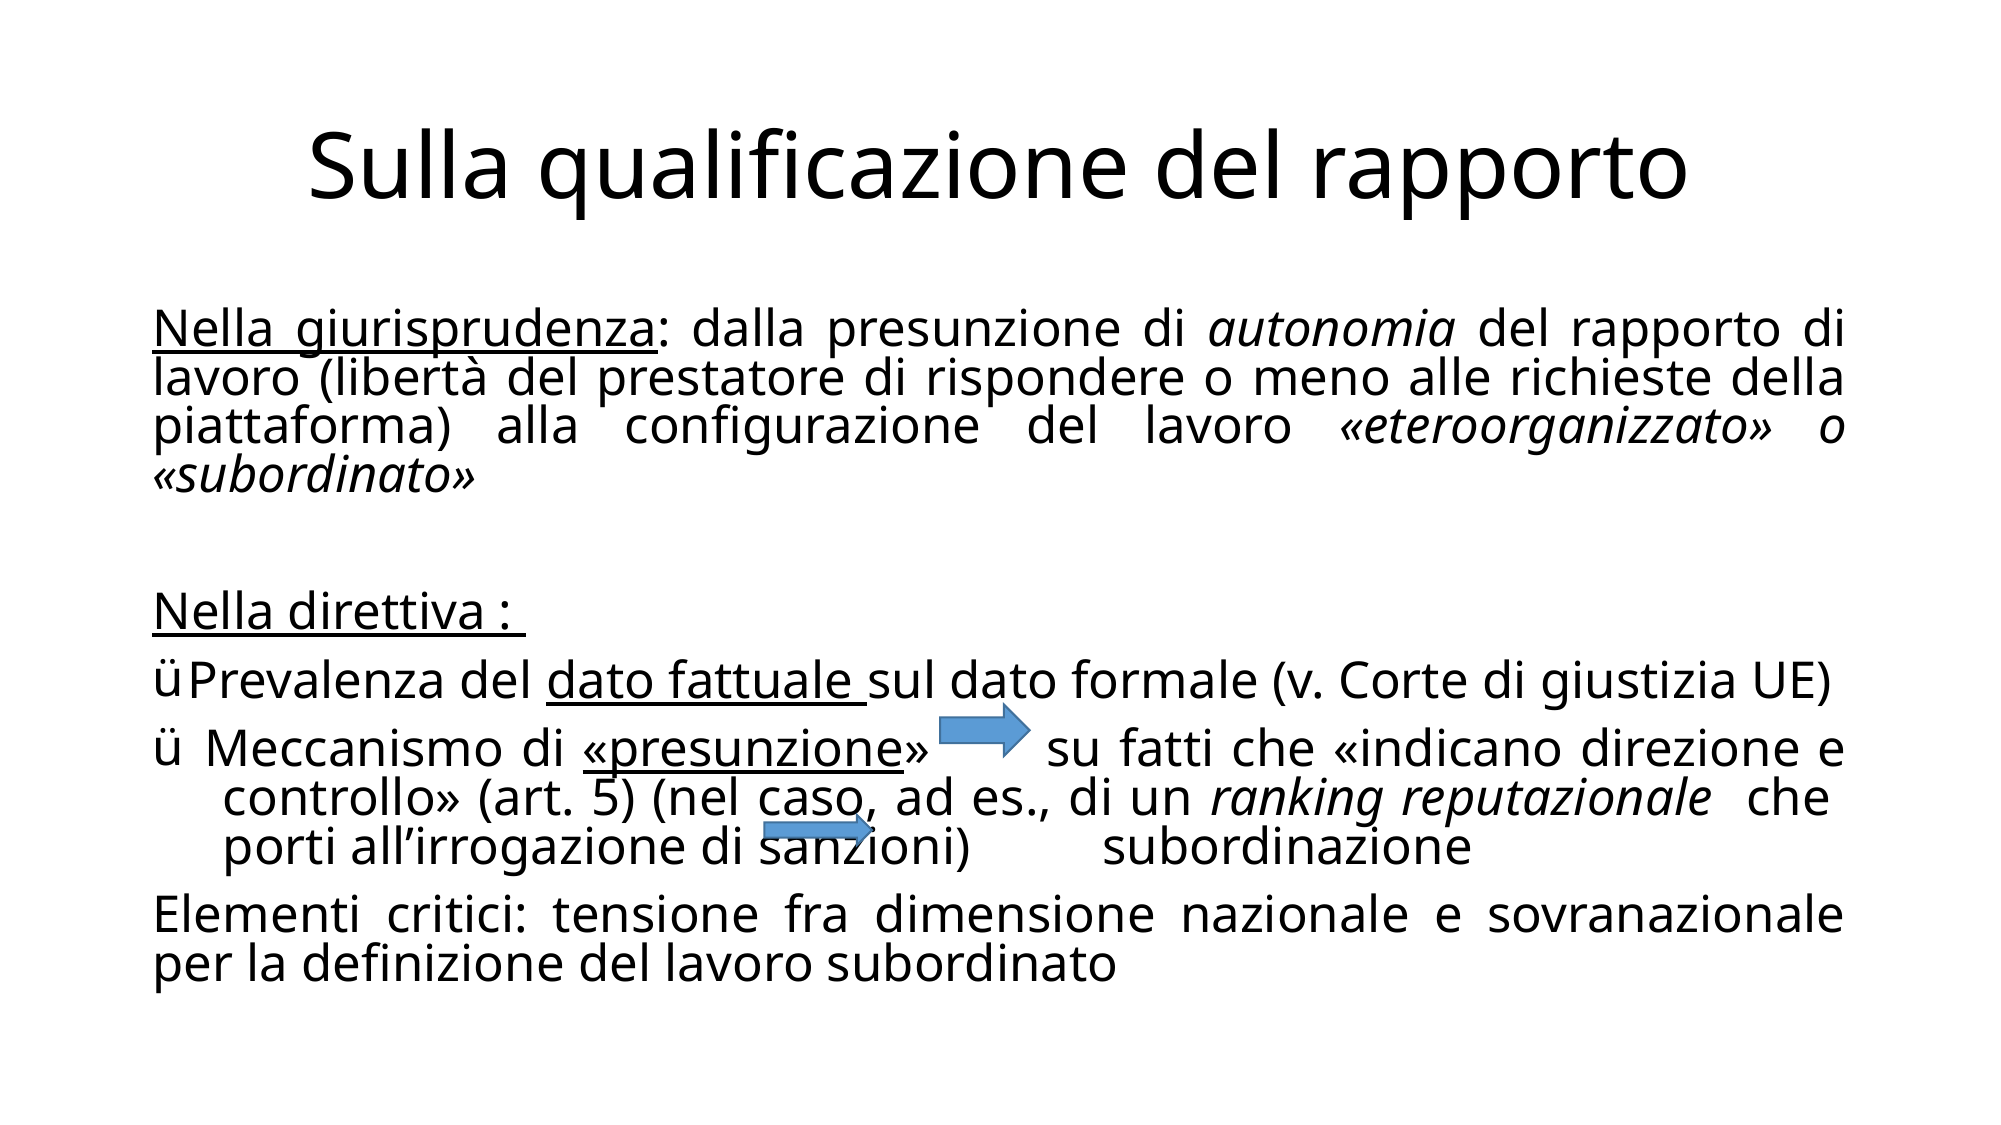

# Sulla qualificazione del rapporto
Nella giurisprudenza: dalla presunzione di autonomia del rapporto di lavoro (libertà del prestatore di rispondere o meno alle richieste della piattaforma) alla configurazione del lavoro «eteroorganizzato» o «subordinato»
Nella direttiva :
Prevalenza del dato fattuale sul dato formale (v. Corte di giustizia UE)
 Meccanismo di «presunzione» su fatti che «indicano direzione e controllo» (art. 5) (nel caso, ad es., di un ranking reputazionale che porti all’irrogazione di sanzioni) subordinazione
Elementi critici: tensione fra dimensione nazionale e sovranazionale per la definizione del lavoro subordinato